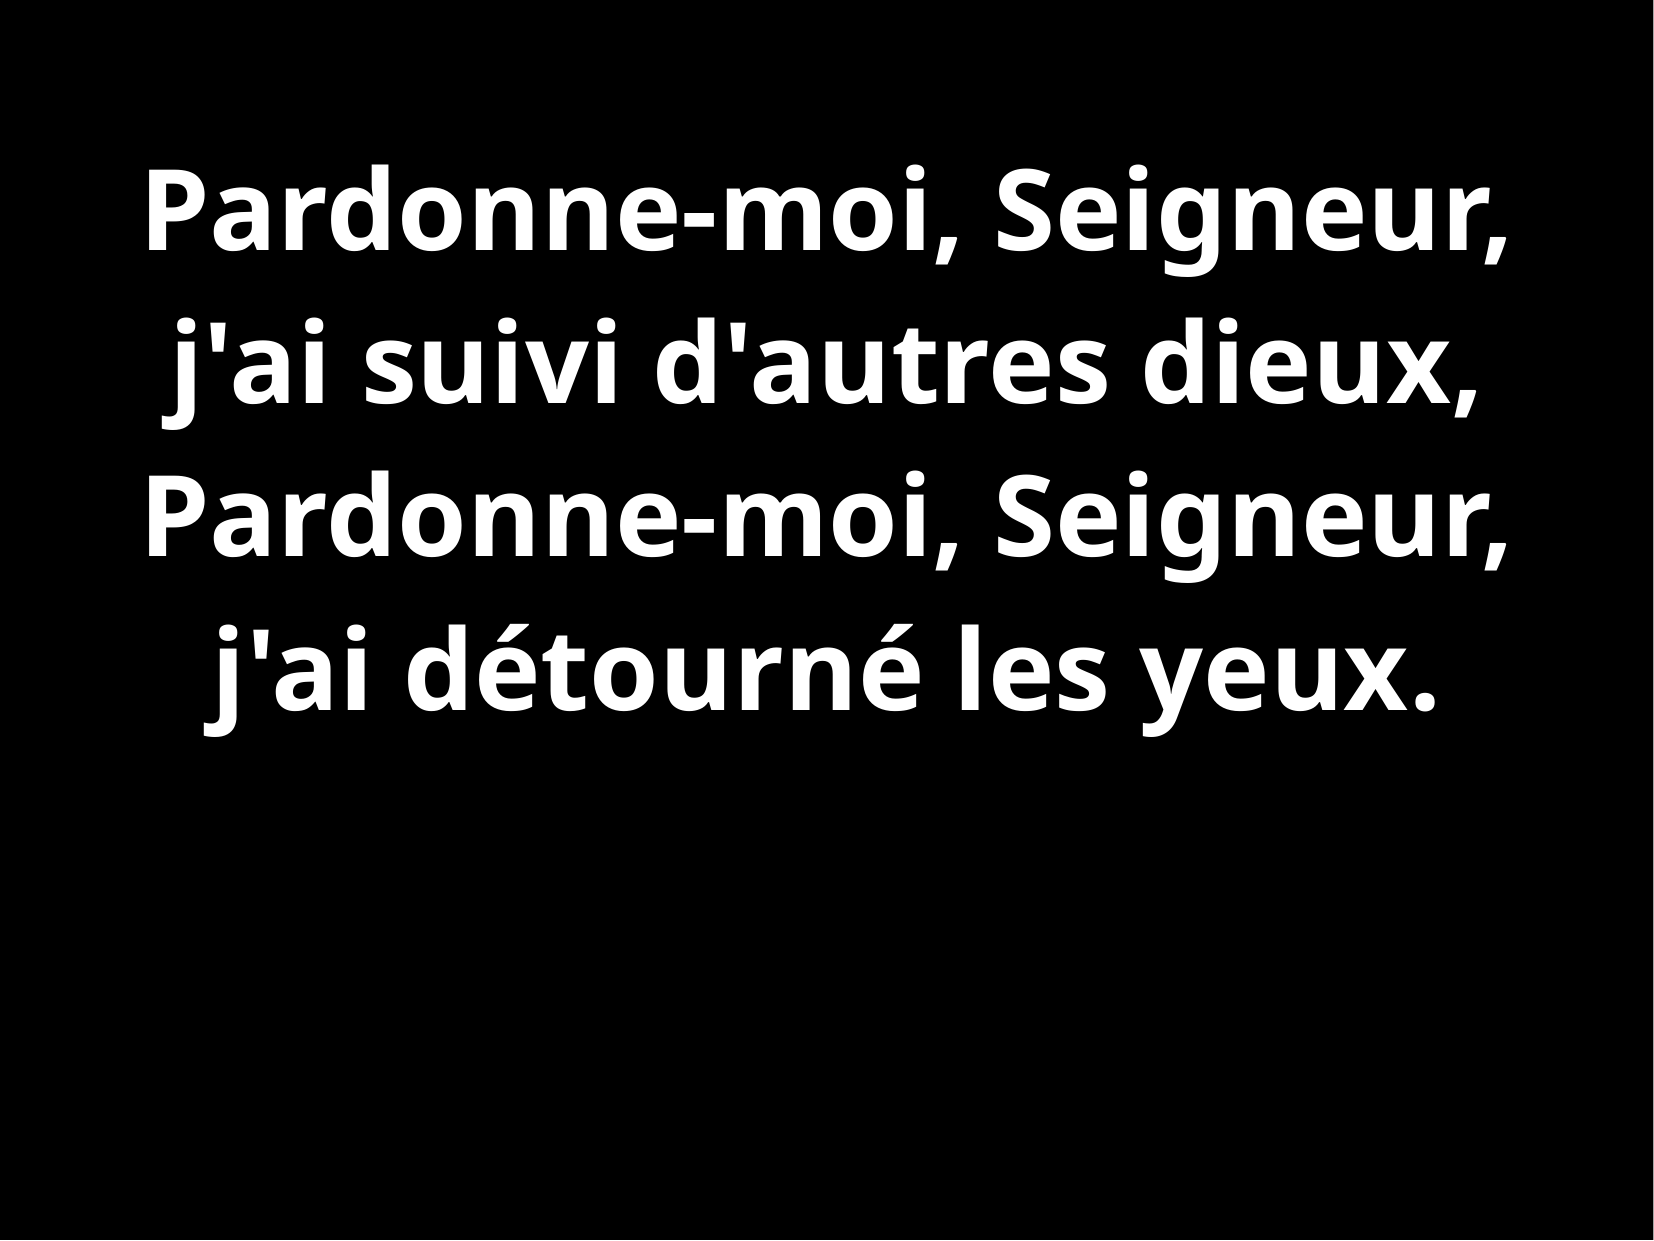

# Pardonne-moi, Seigneur, j'ai suivi d'autres dieux,
Pardonne-moi, Seigneur, j'ai détourné les yeux.